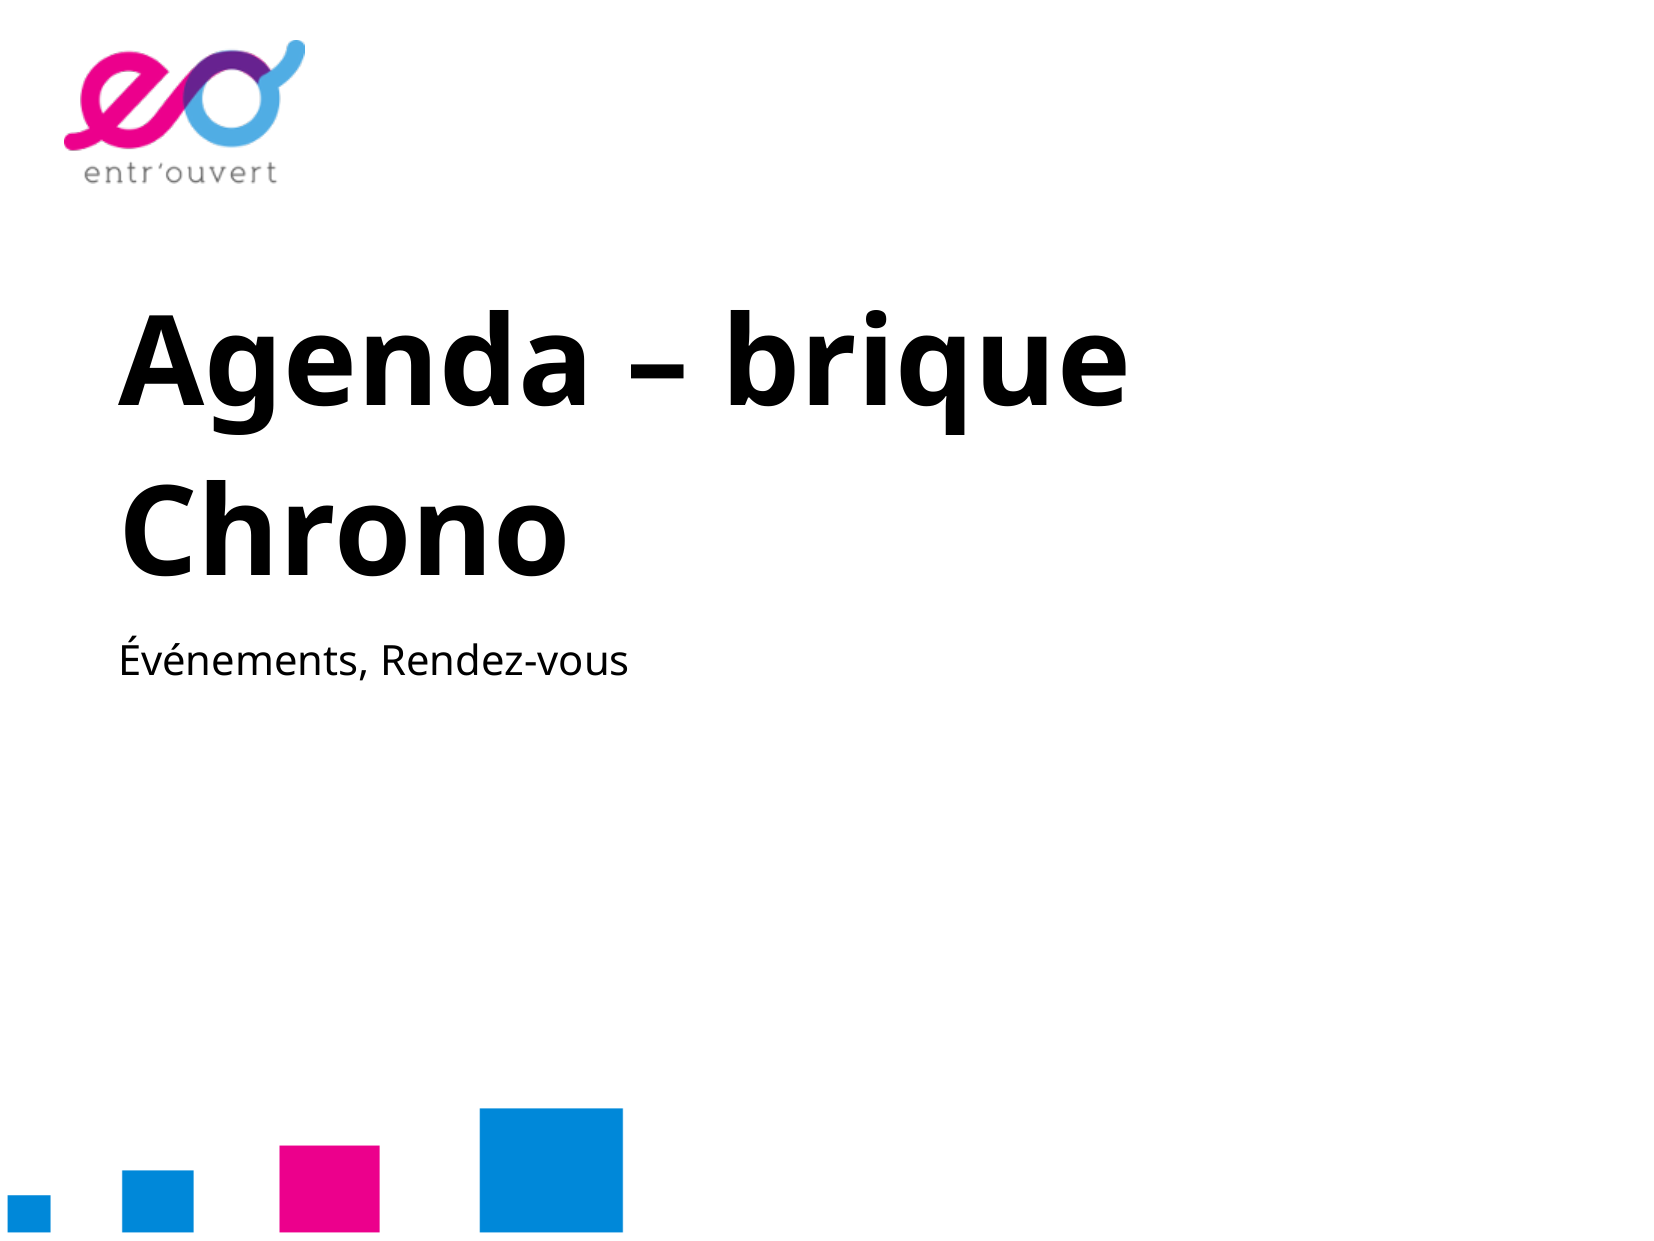

Agenda – brique Chrono
Événements, Rendez-vous
#